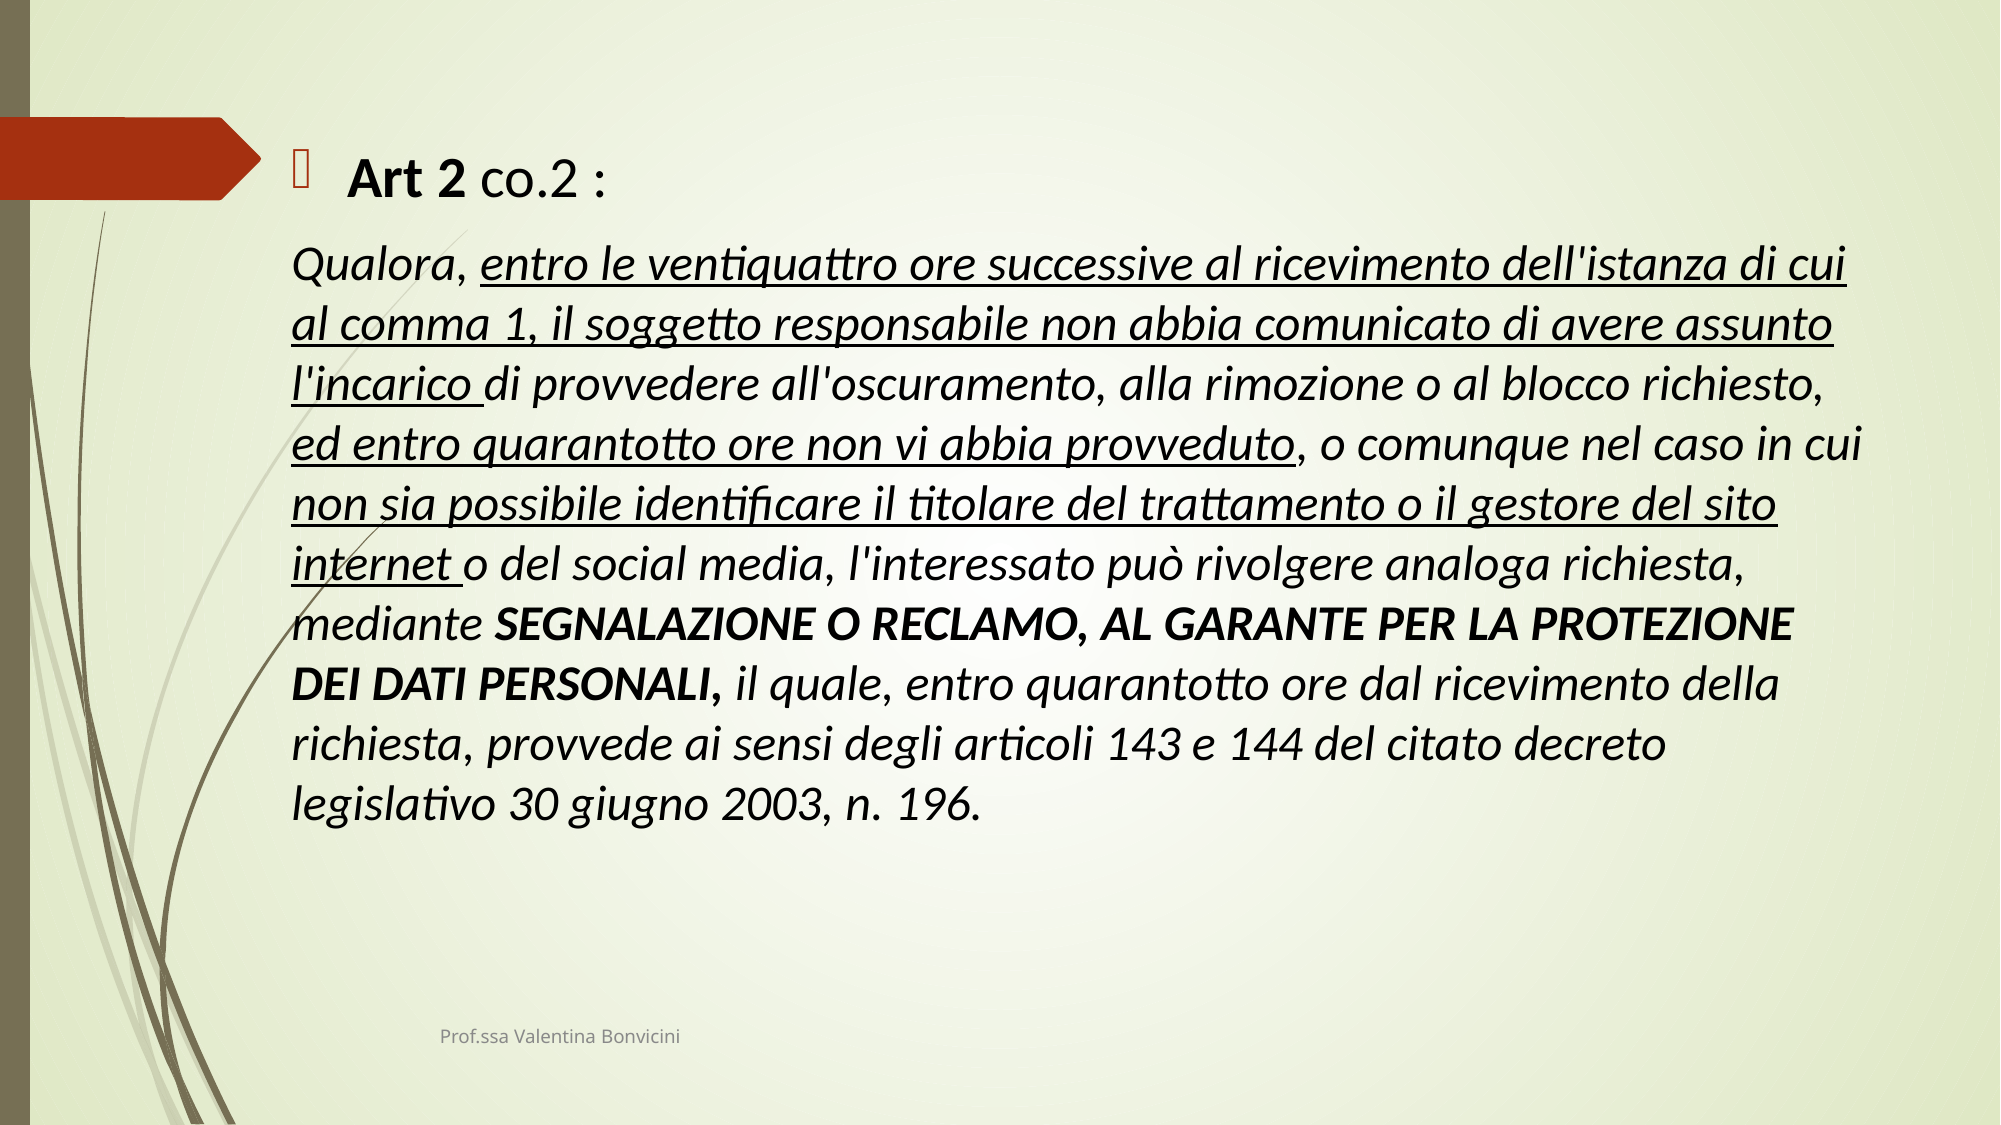

#
Art 2 co.2 :
Qualora, entro le ventiquattro ore successive al ricevimento dell'istanza di cui al comma 1, il soggetto responsabile non abbia comunicato di avere assunto l'incarico di provvedere all'oscuramento, alla rimozione o al blocco richiesto, ed entro quarantotto ore non vi abbia provveduto, o comunque nel caso in cui non sia possibile identificare il titolare del trattamento o il gestore del sito internet o del social media, l'interessato può rivolgere analoga richiesta, mediante SEGNALAZIONE O RECLAMO, AL GARANTE PER LA PROTEZIONE DEI DATI PERSONALI, il quale, entro quarantotto ore dal ricevimento della richiesta, provvede ai sensi degli articoli 143 e 144 del citato decreto legislativo 30 giugno 2003, n. 196.
Prof.ssa Valentina Bonvicini